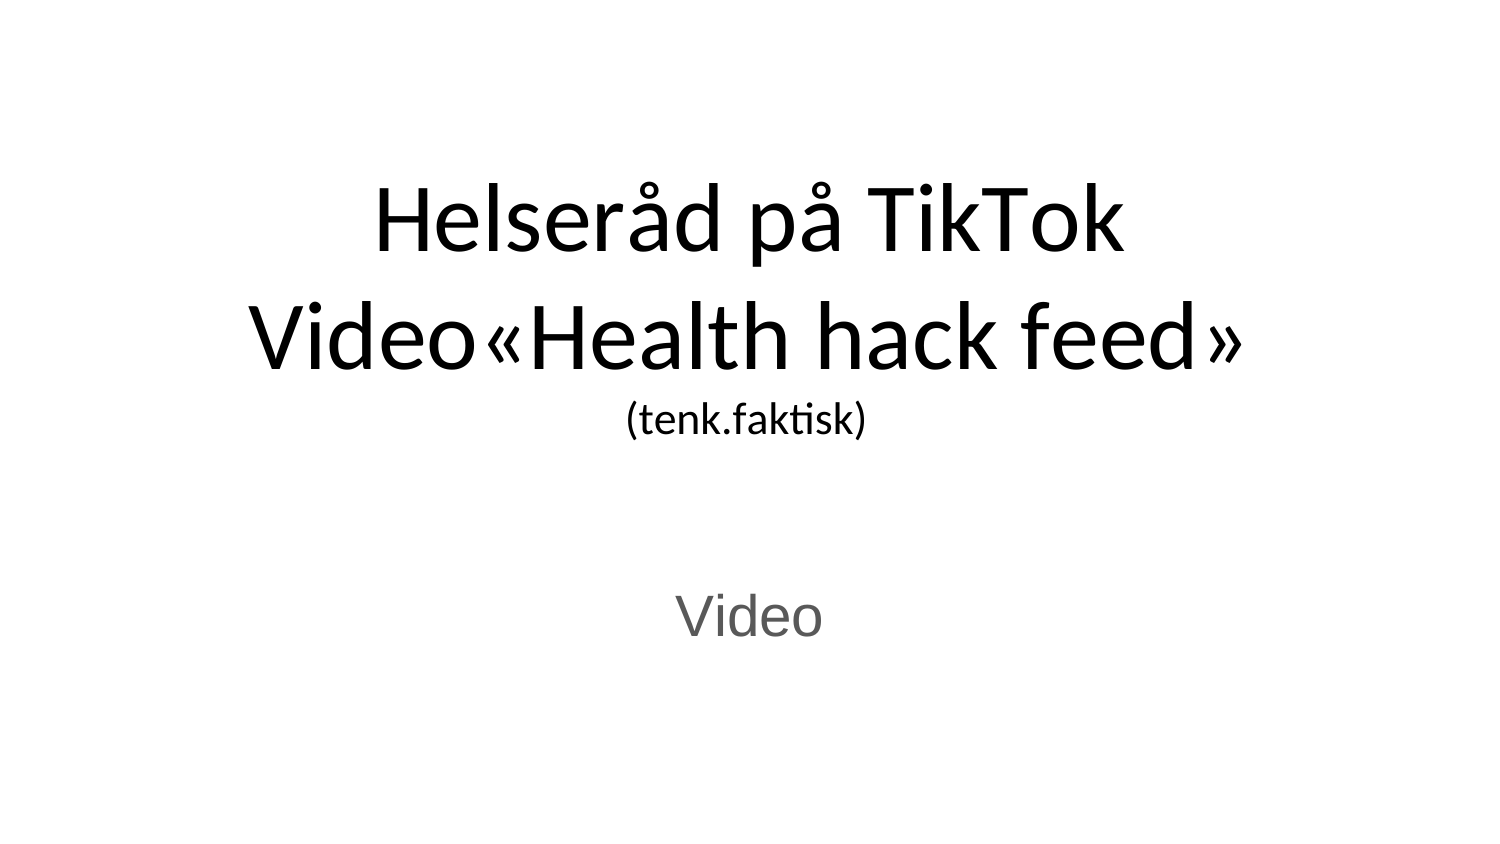

# Helseråd på TikTok Video«Health hack feed» (tenk.faktisk)
Video